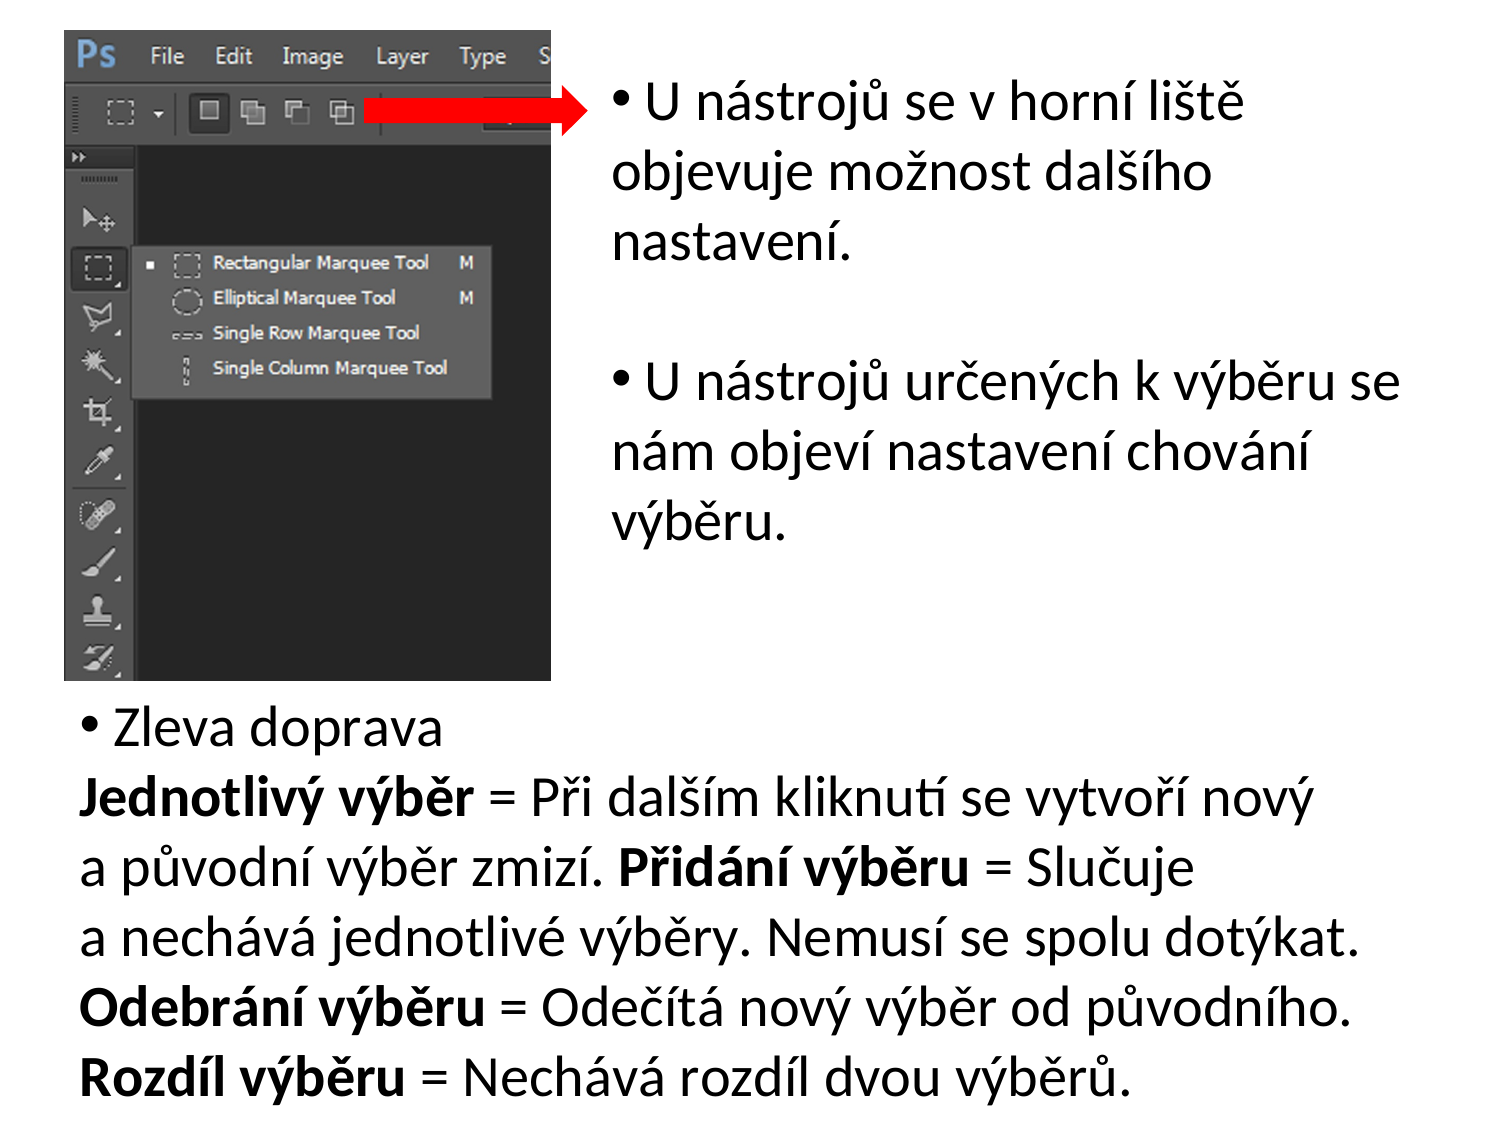

U nástrojů se v horní liště objevuje možnost dalšího nastavení.
 U nástrojů určených k výběru se nám objeví nastavení chování výběru.
 Zleva doprava
Jednotlivý výběr = Při dalším kliknutí se vytvoří nový
a původní výběr zmizí. Přidání výběru = Slučuje
a nechává jednotlivé výběry. Nemusí se spolu dotýkat. Odebrání výběru = Odečítá nový výběr od původního. Rozdíl výběru = Nechává rozdíl dvou výběrů.